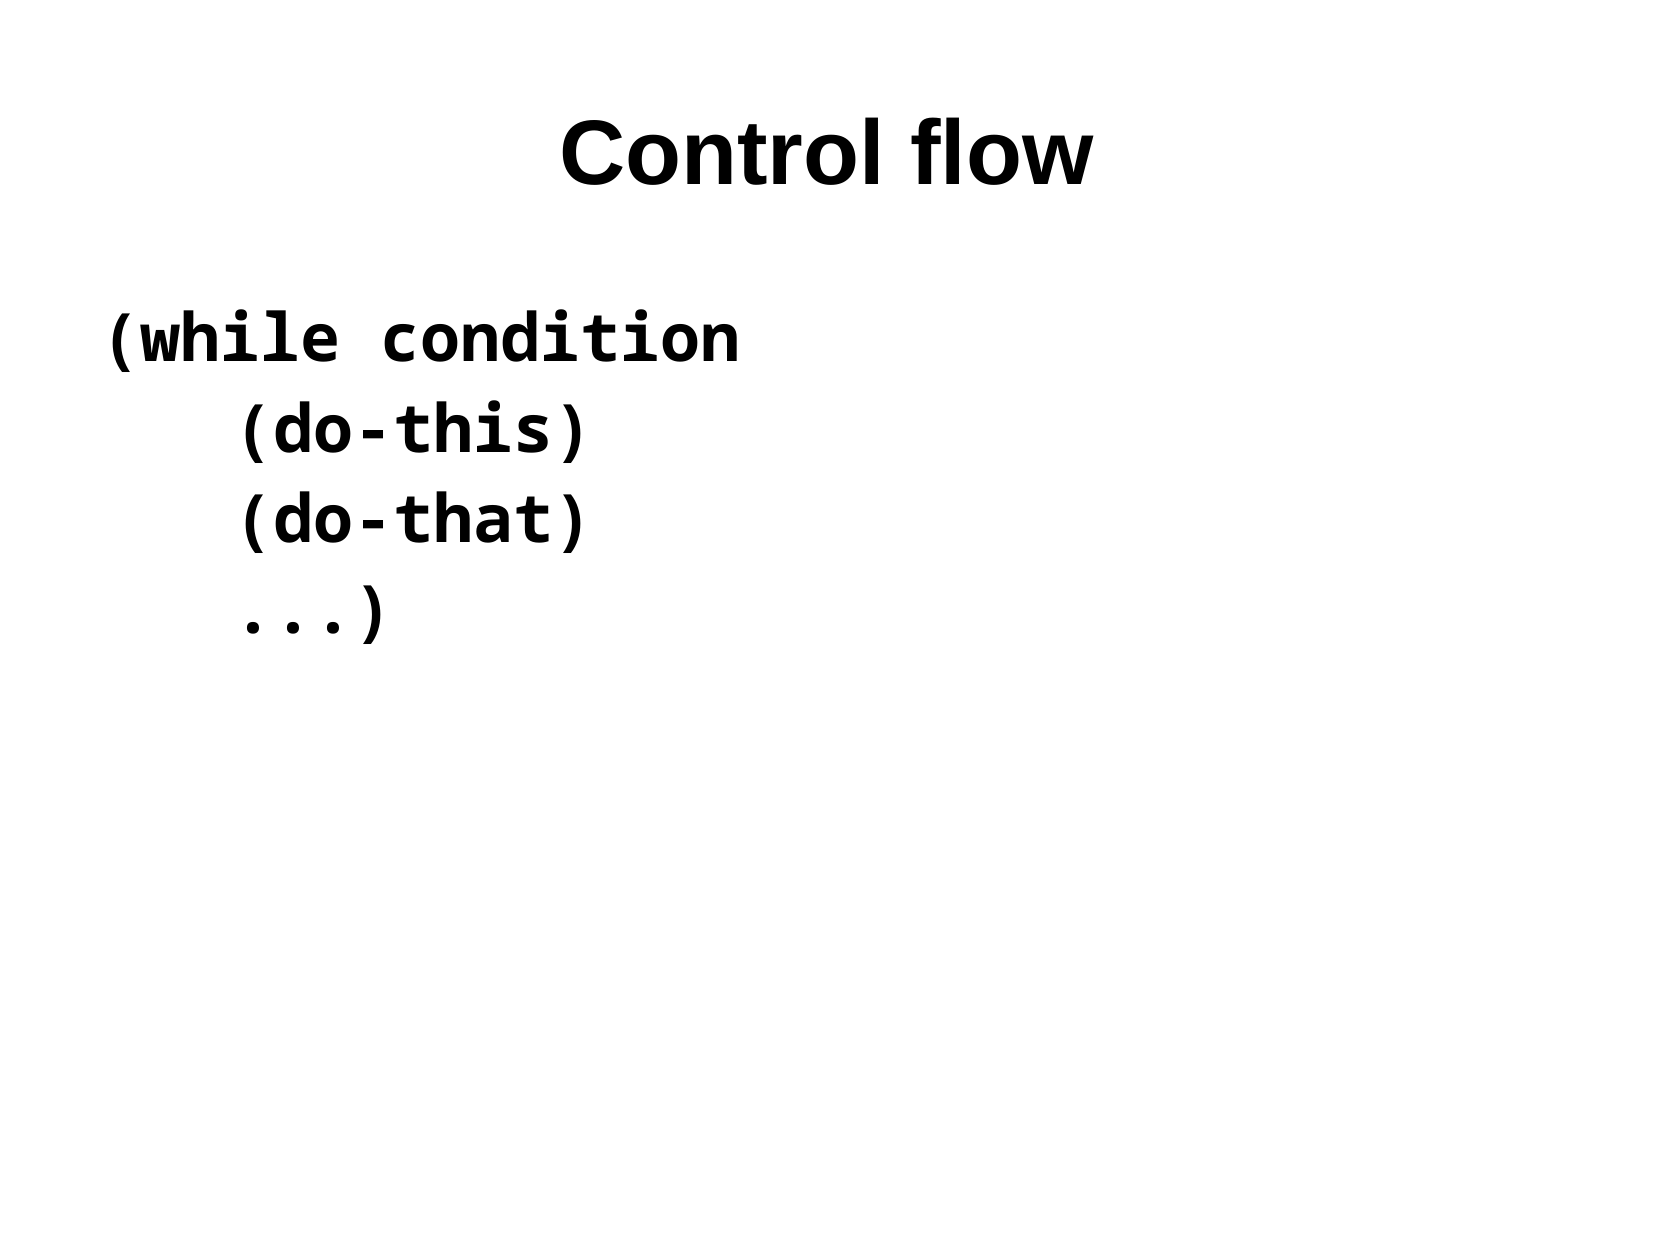

# Control flow
(while condition
 (do-this)
 (do-that)
 ...)